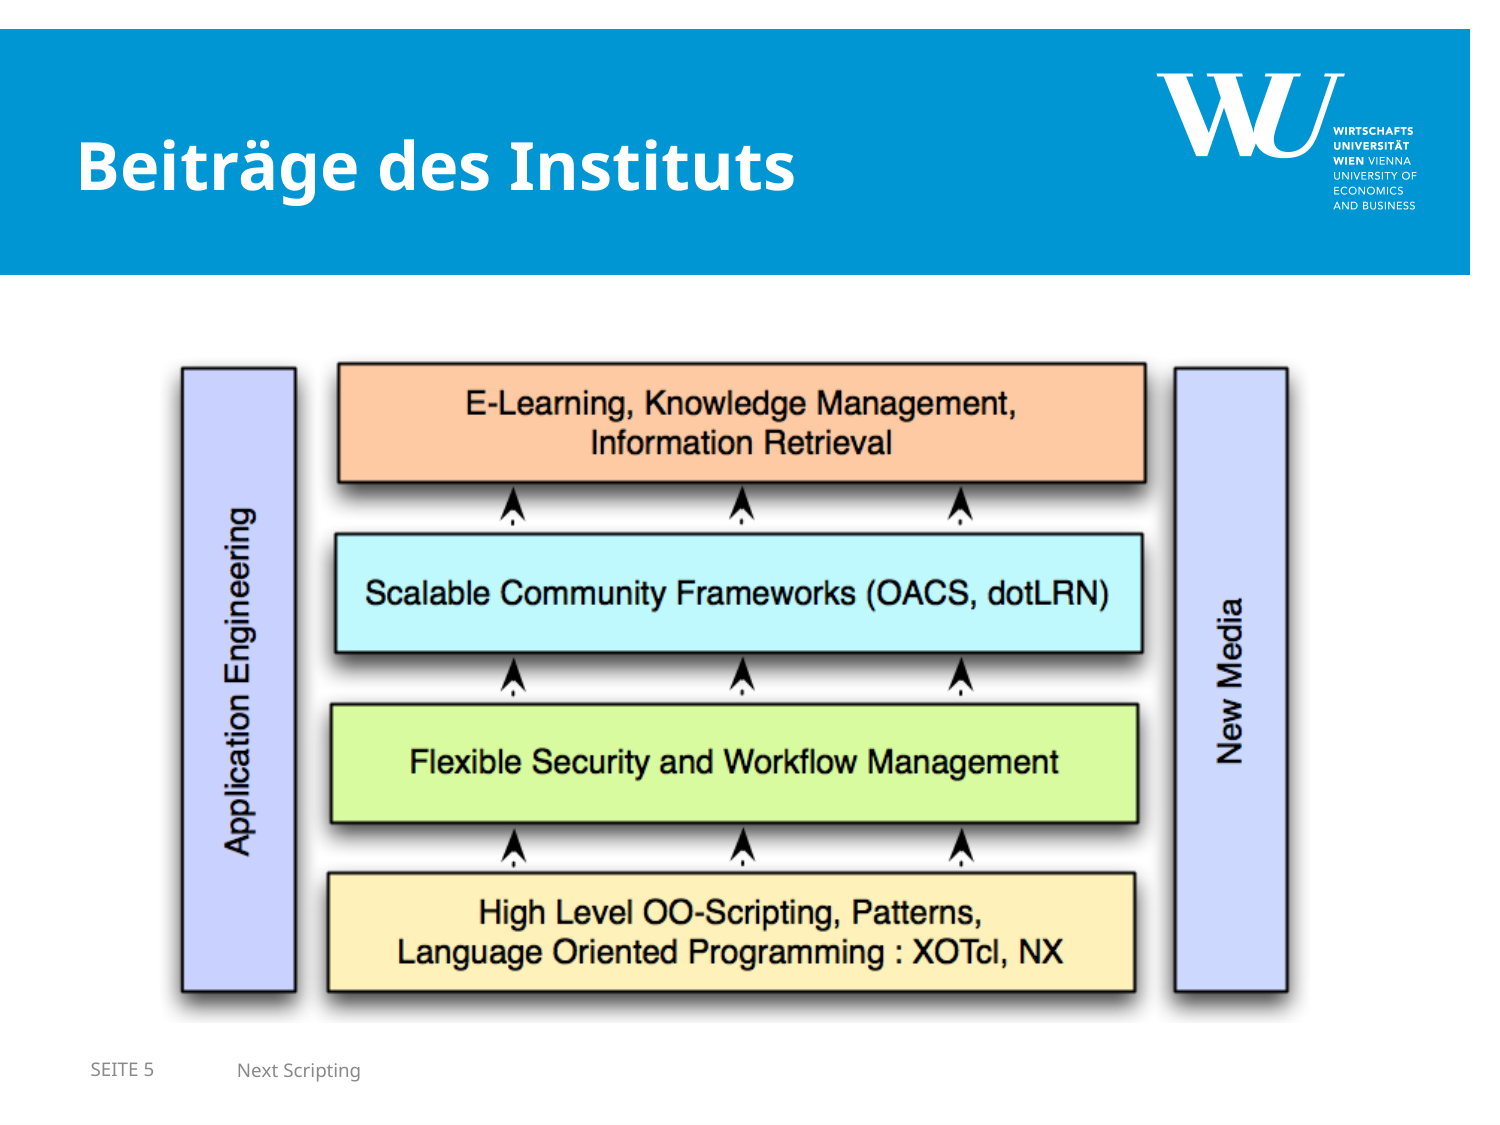

# Beiträge des Instituts
SEITE
Next Scripting